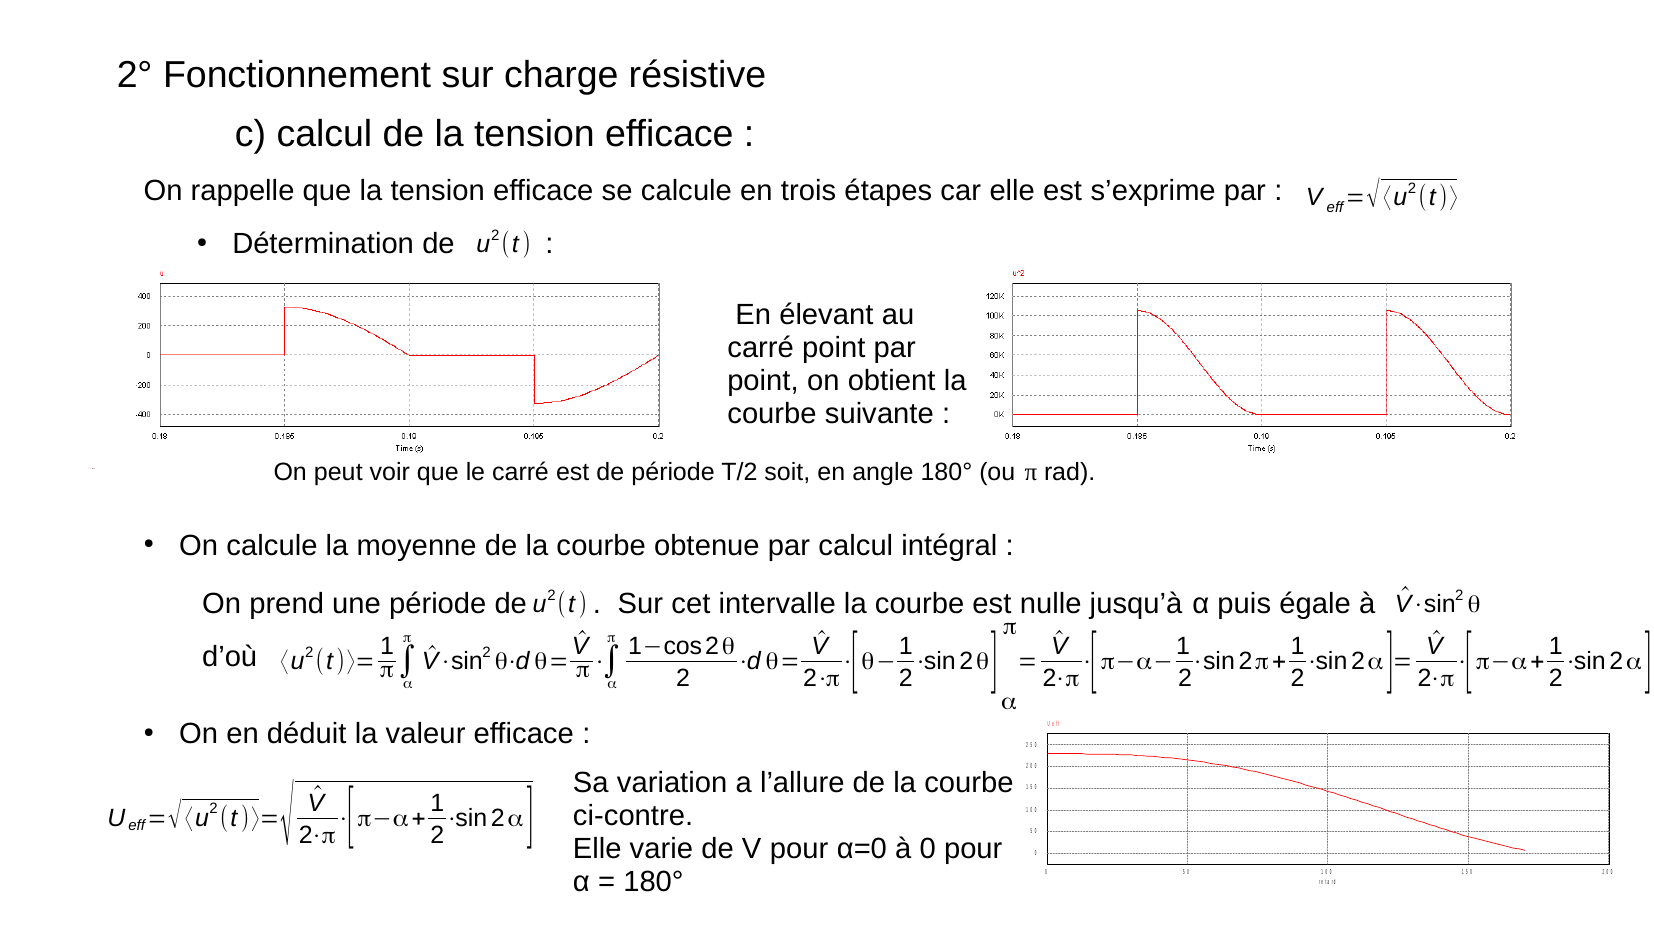

2° Fonctionnement sur charge résistive
c) calcul de la tension efficace :
On rappelle que la tension efficace se calcule en trois étapes car elle est s’exprime par :
Détermination de  :
 En élevant au carré point par point, on obtient la courbe suivante :
On peut voir que le carré est de période T/2 soit, en angle 180° (ou π rad).
On calcule la moyenne de la courbe obtenue par calcul intégral :
On prend une période de . Sur cet intervalle la courbe est nulle jusqu’à α puis égale à
d’où
On en déduit la valeur efficace :
Sa variation a l’allure de la courbe ci-contre.
Elle varie de V pour α=0 à 0 pour α = 180°